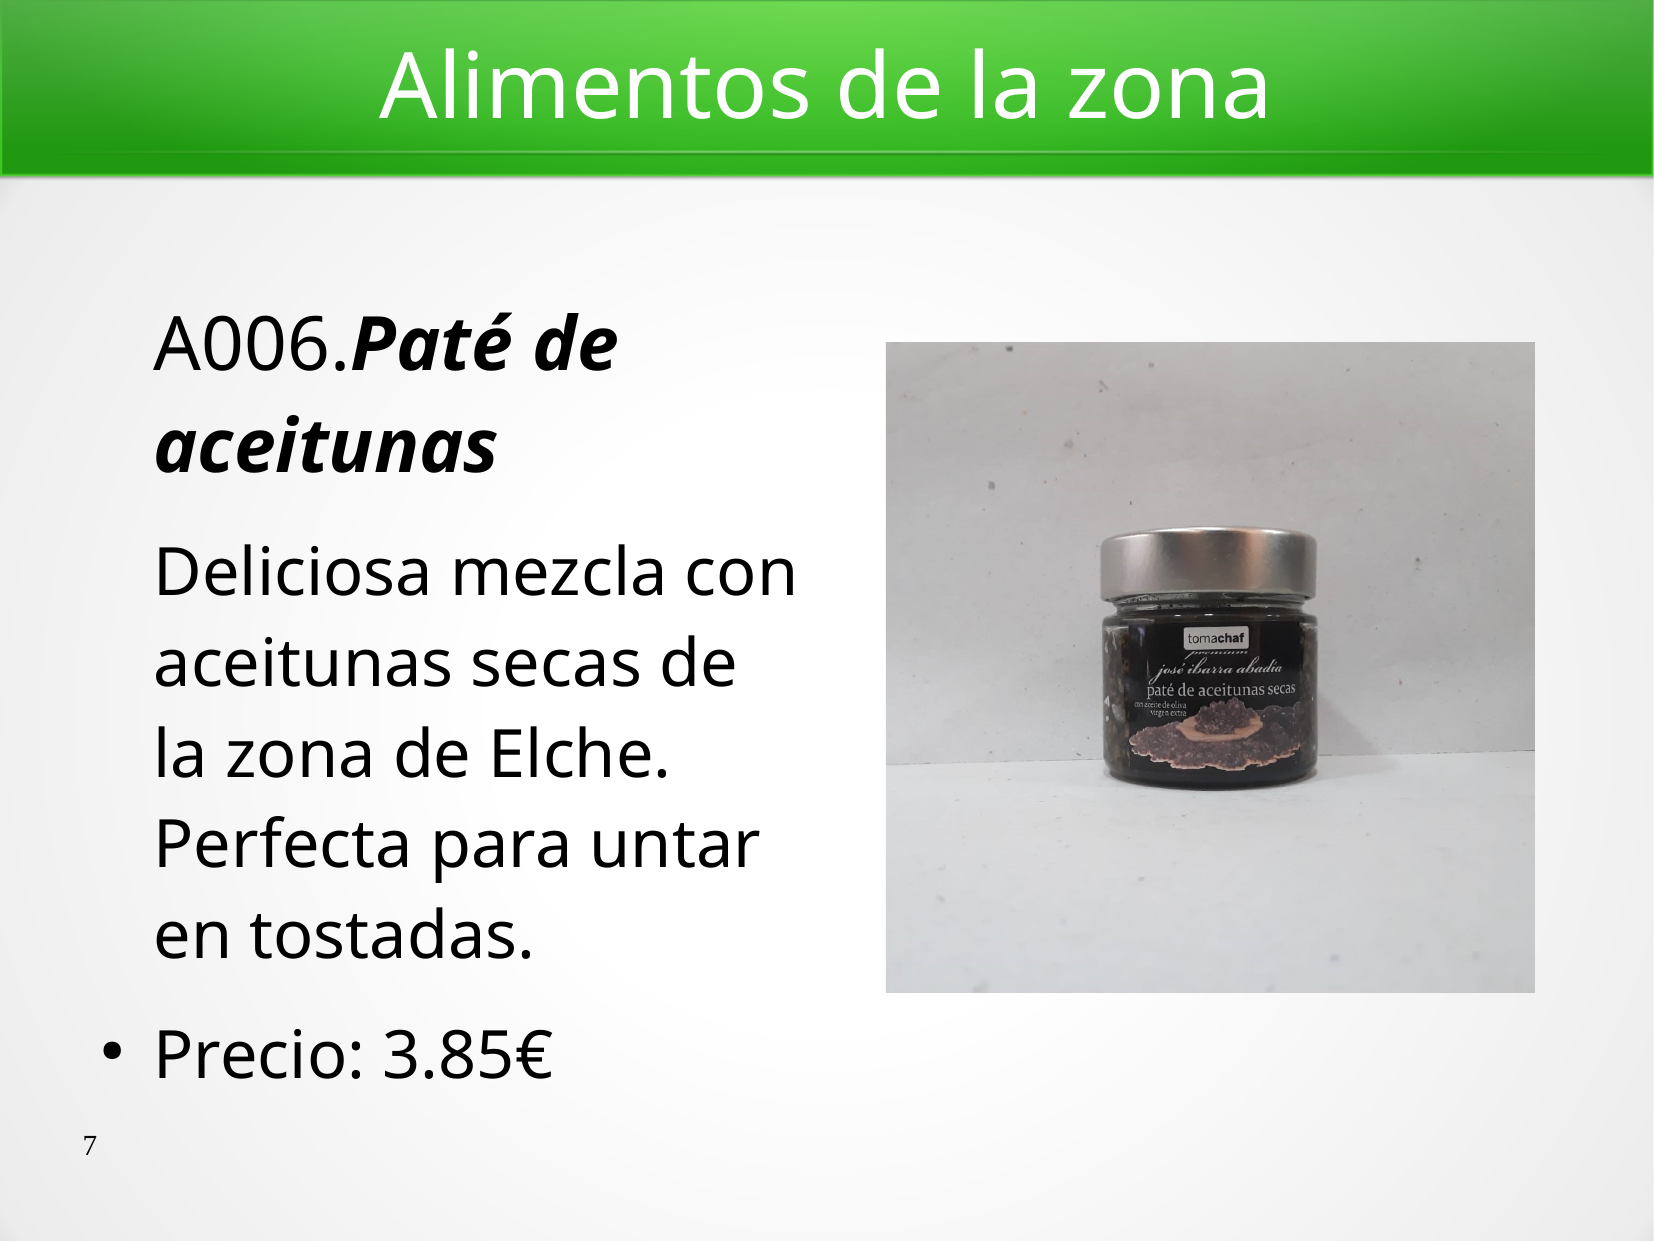

# Alimentos de la zona
A006.Paté de aceitunas
Deliciosa mezcla con aceitunas secas de la zona de Elche. Perfecta para untar en tostadas.
Precio: 3.85€
7